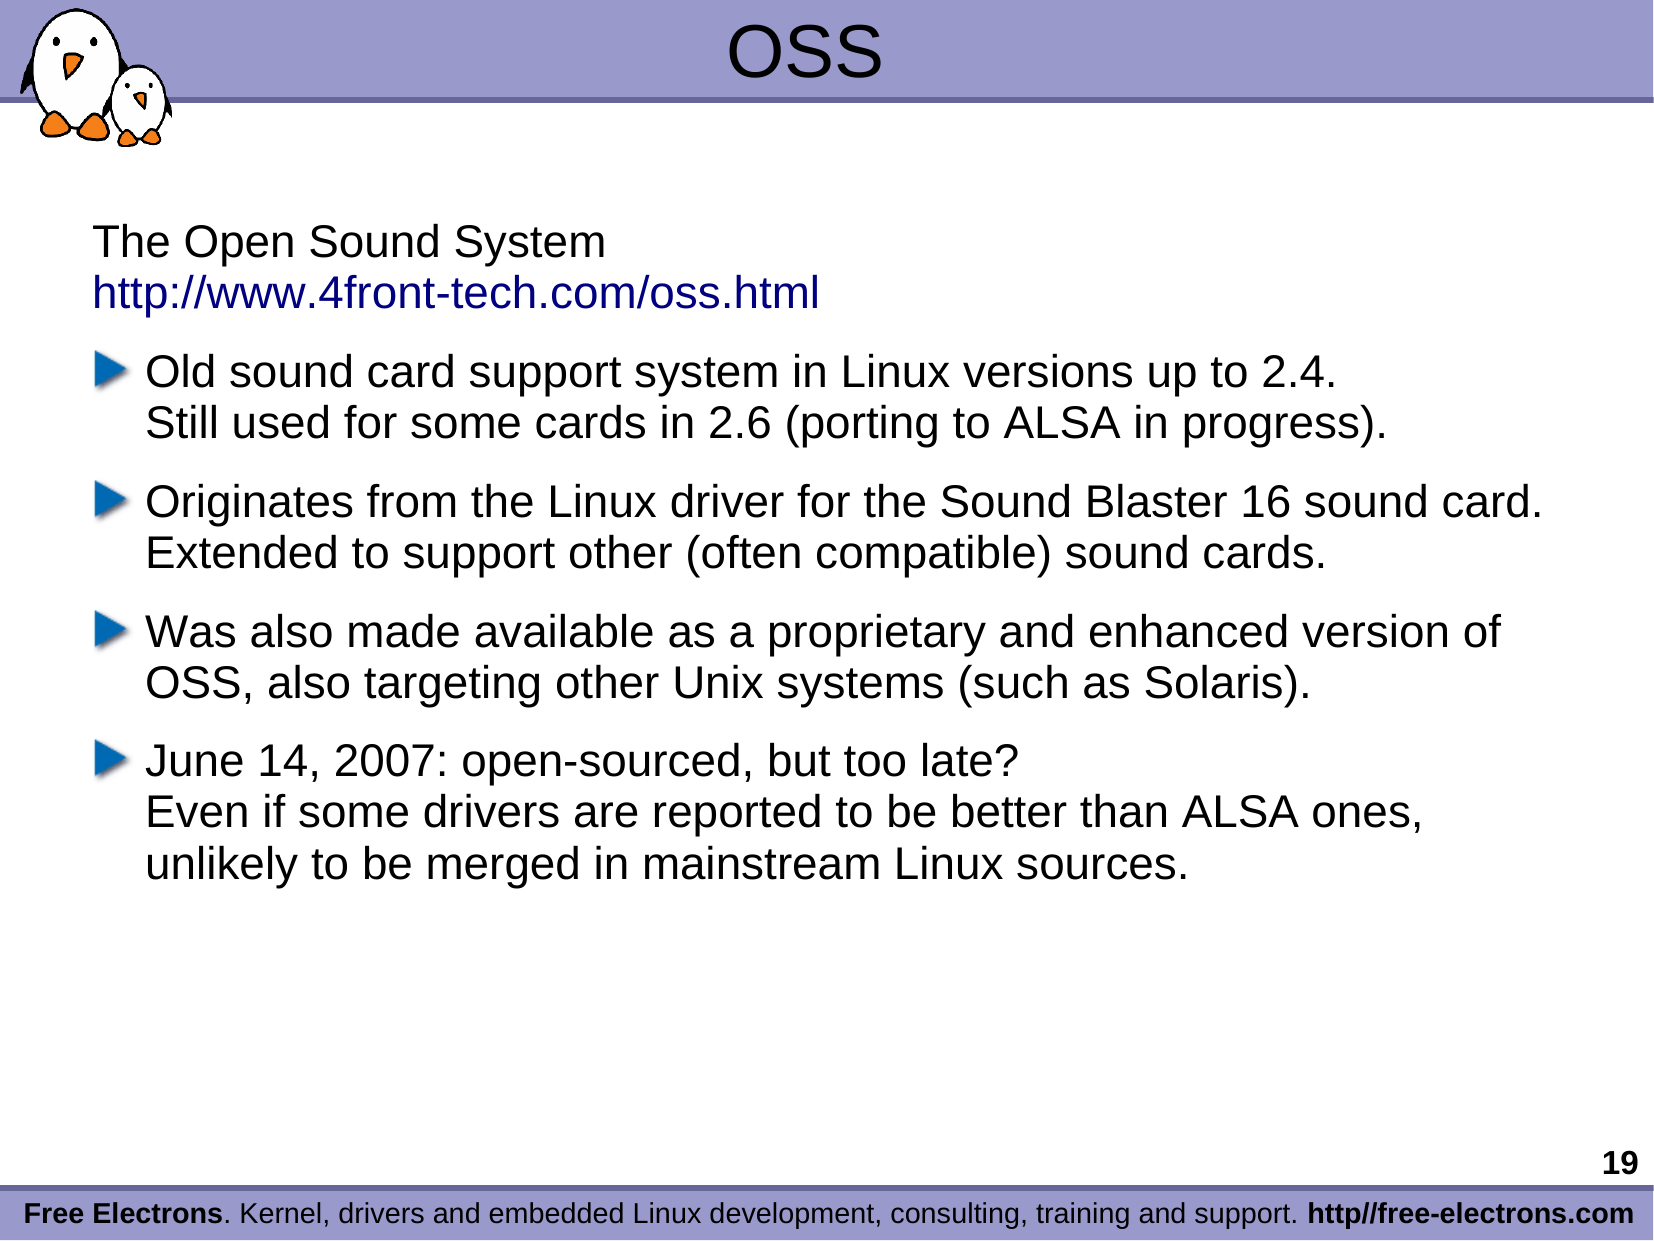

# OSS
The Open Sound System
http://www.4front-tech.com/oss.html
Old sound card support system in Linux versions up to 2.4.
Still used for some cards in 2.6 (porting to ALSA in progress).
Originates from the Linux driver for the Sound Blaster 16 sound card.
Extended to support other (often compatible) sound cards.
Was also made available as a proprietary and enhanced version of OSS, also targeting other Unix systems (such as Solaris).
June 14, 2007: open-sourced, but too late?
Even if some drivers are reported to be better than ALSA ones,
unlikely to be merged in mainstream Linux sources.